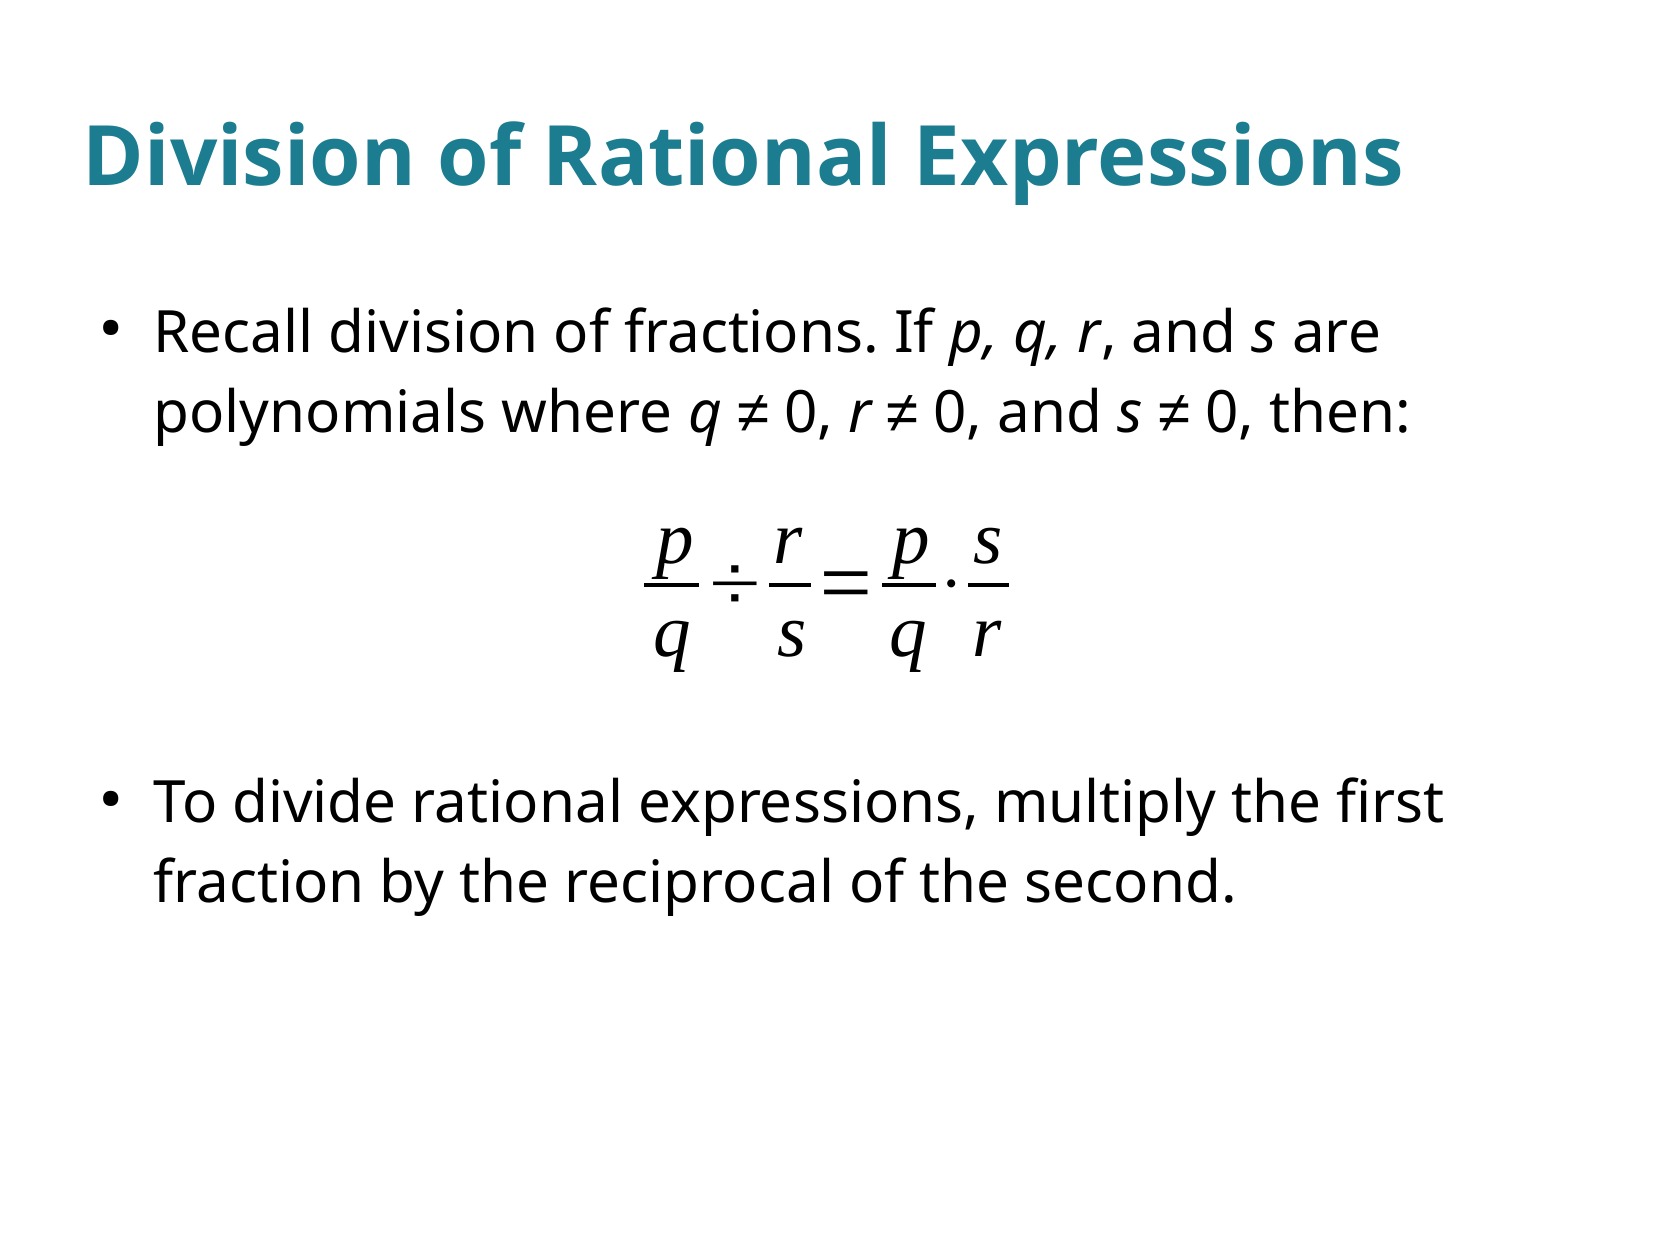

# Division of Rational Expressions
Recall division of fractions. If p, q, r, and s are polynomials where q ≠ 0, r ≠ 0, and s ≠ 0, then:
To divide rational expressions, multiply the first fraction by the reciprocal of the second.